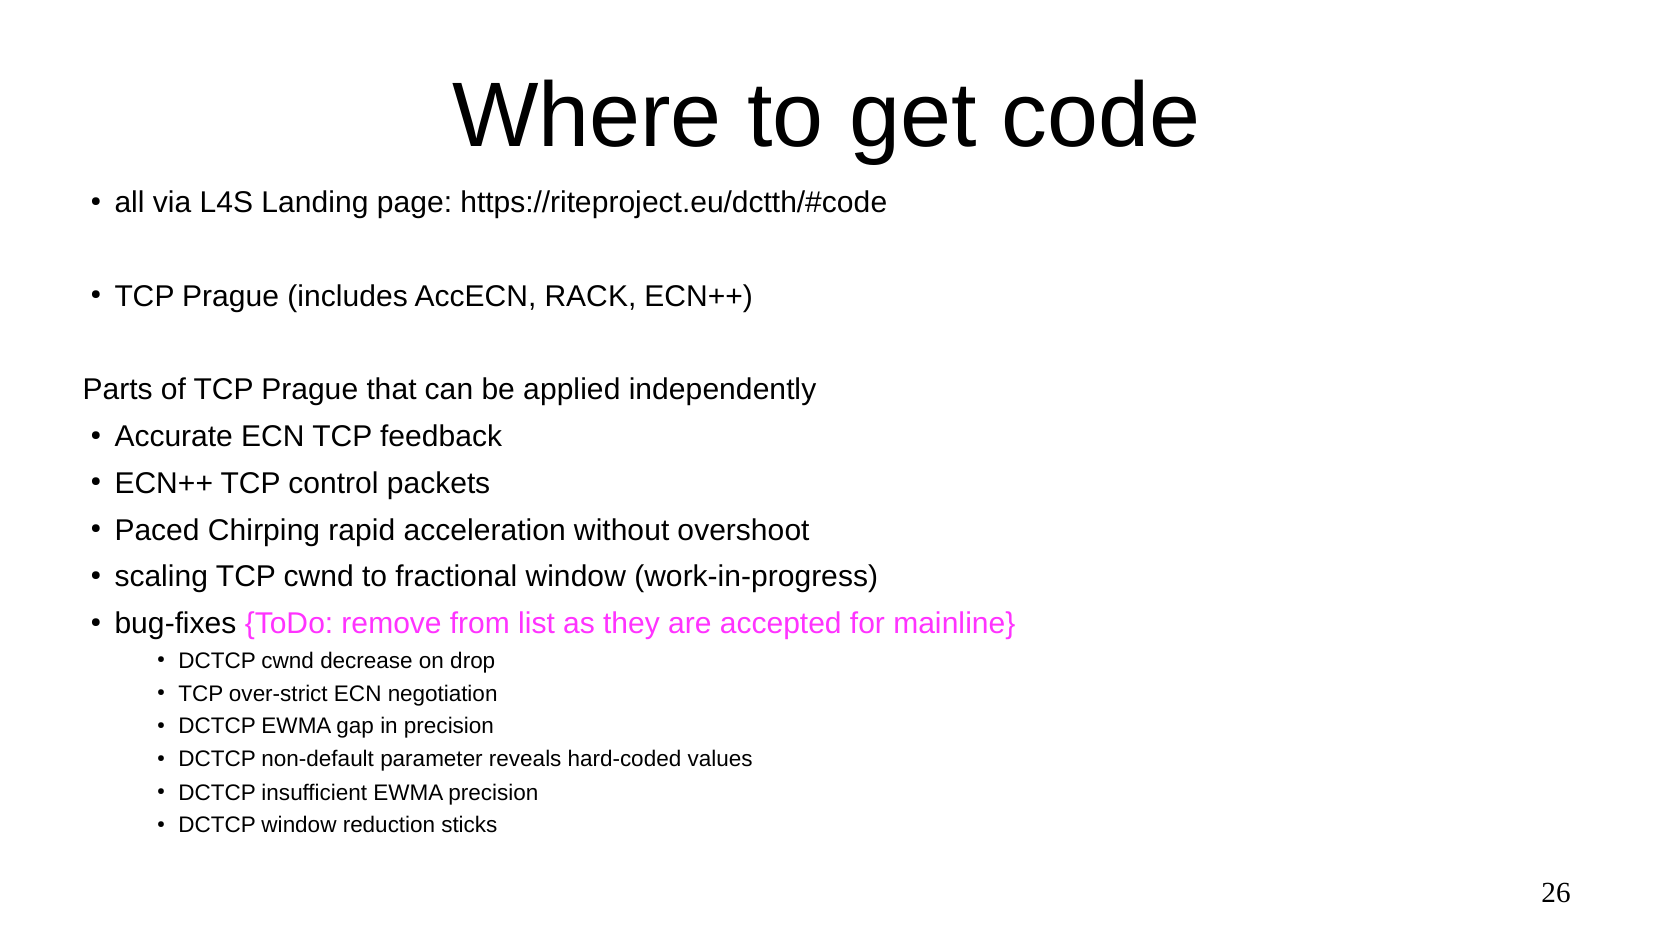

# Where to get code
all via L4S Landing page: https://riteproject.eu/dctth/#code
TCP Prague (includes AccECN, RACK, ECN++)
Parts of TCP Prague that can be applied independently
Accurate ECN TCP feedback
ECN++ TCP control packets
Paced Chirping rapid acceleration without overshoot
scaling TCP cwnd to fractional window (work-in-progress)
bug-fixes {ToDo: remove from list as they are accepted for mainline}
DCTCP cwnd decrease on drop
TCP over-strict ECN negotiation
DCTCP EWMA gap in precision
DCTCP non-default parameter reveals hard-coded values
DCTCP insufficient EWMA precision
DCTCP window reduction sticks
26